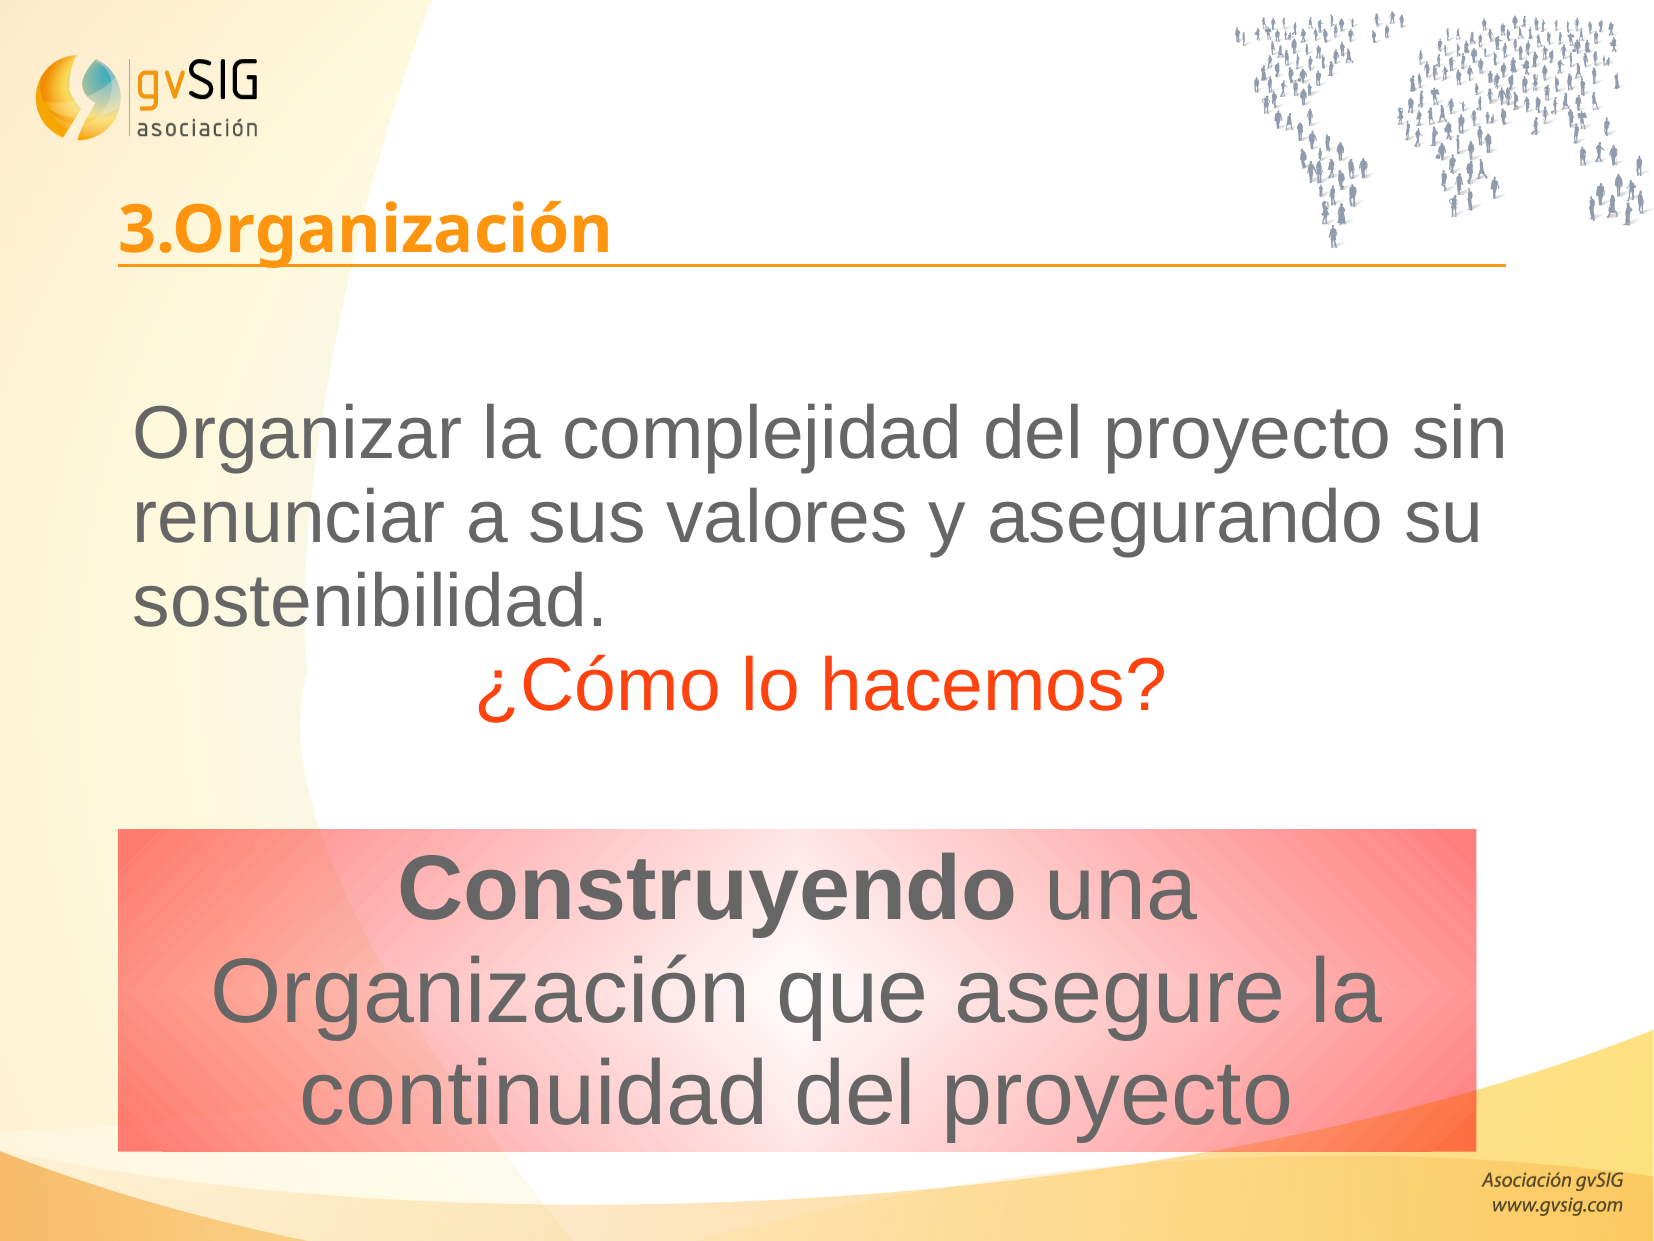

# 3.Organización
Organizar la complejidad del proyecto sin renunciar a sus valores y asegurando su sostenibilidad.
¿Cómo lo hacemos?
Construyendo una Organización que asegure la continuidad del proyecto